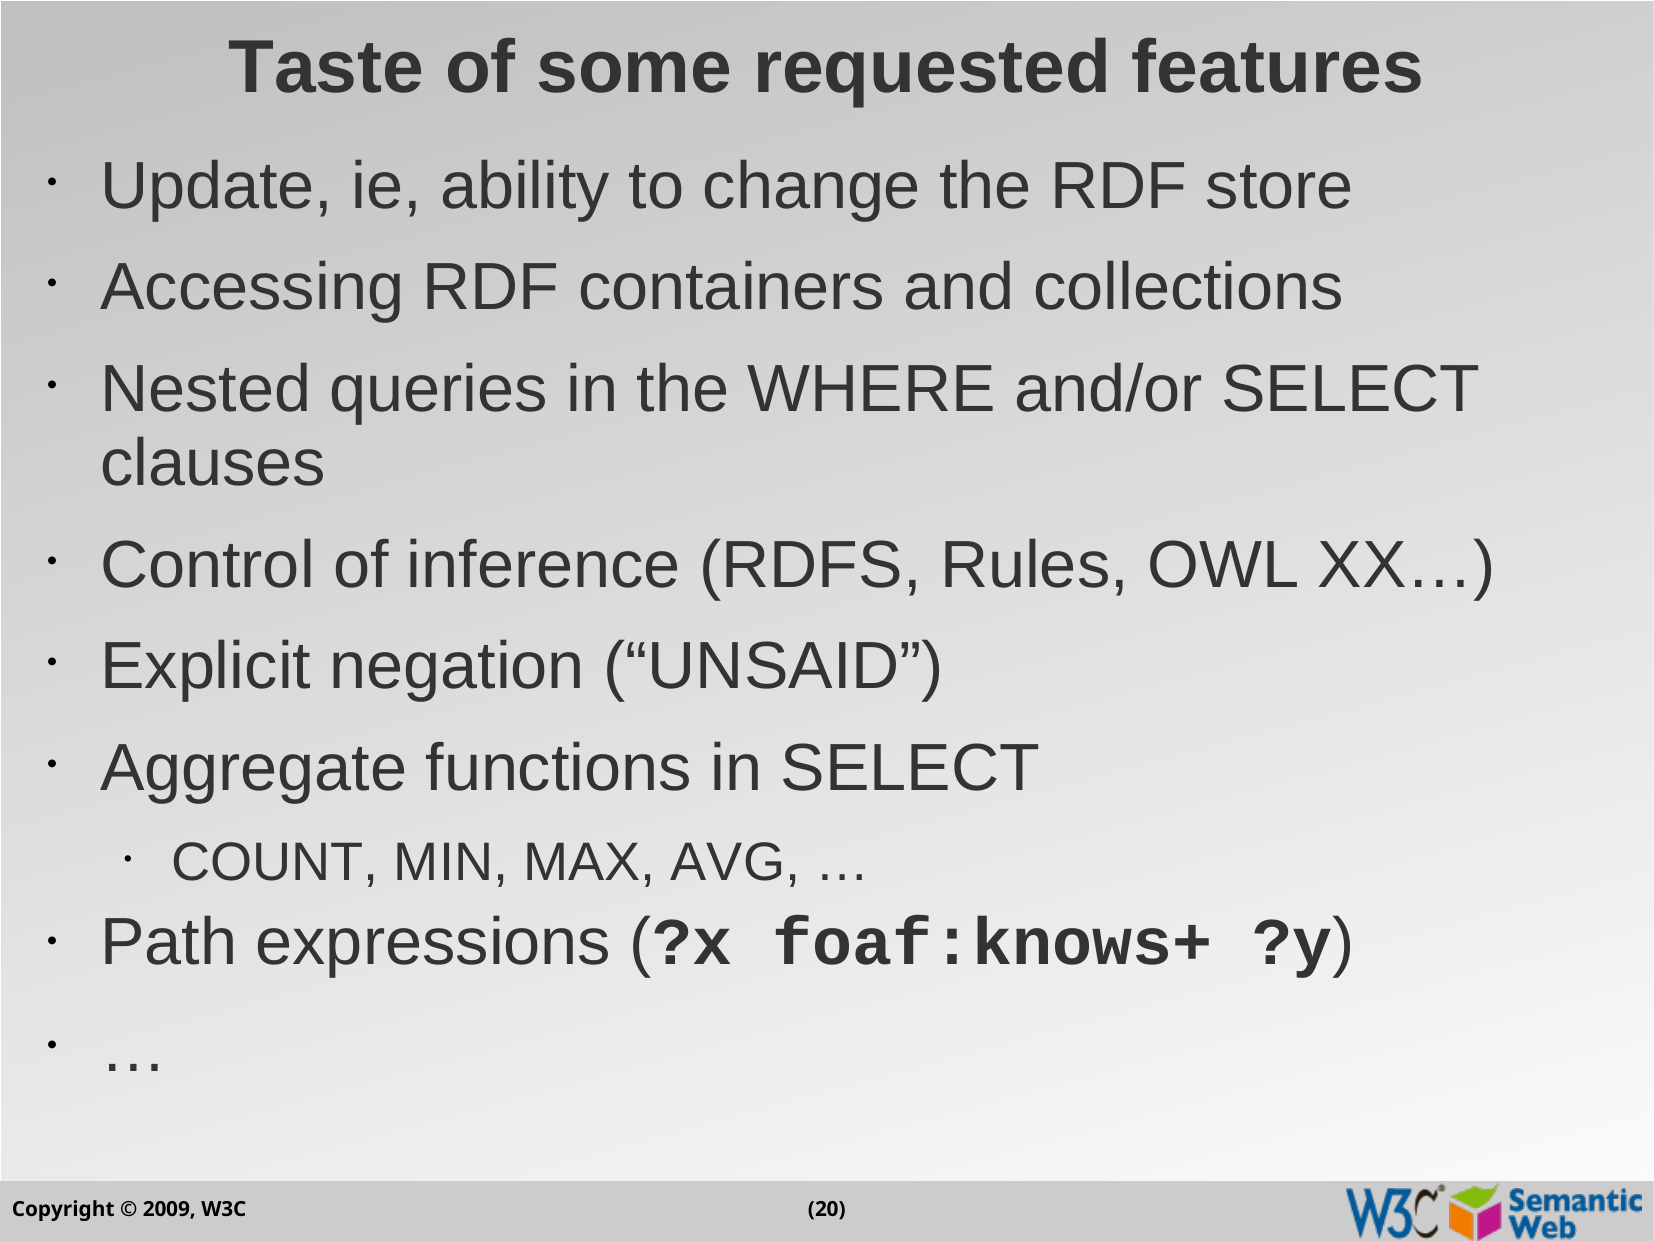

# Taste of some requested features
Update, ie, ability to change the RDF store
Accessing RDF containers and collections
Nested queries in the WHERE and/or SELECT clauses
Control of inference (RDFS, Rules, OWL XX…)
Explicit negation (“UNSAID”)
Aggregate functions in SELECT
COUNT, MIN, MAX, AVG, …
Path expressions (?x foaf:knows+ ?y)
…